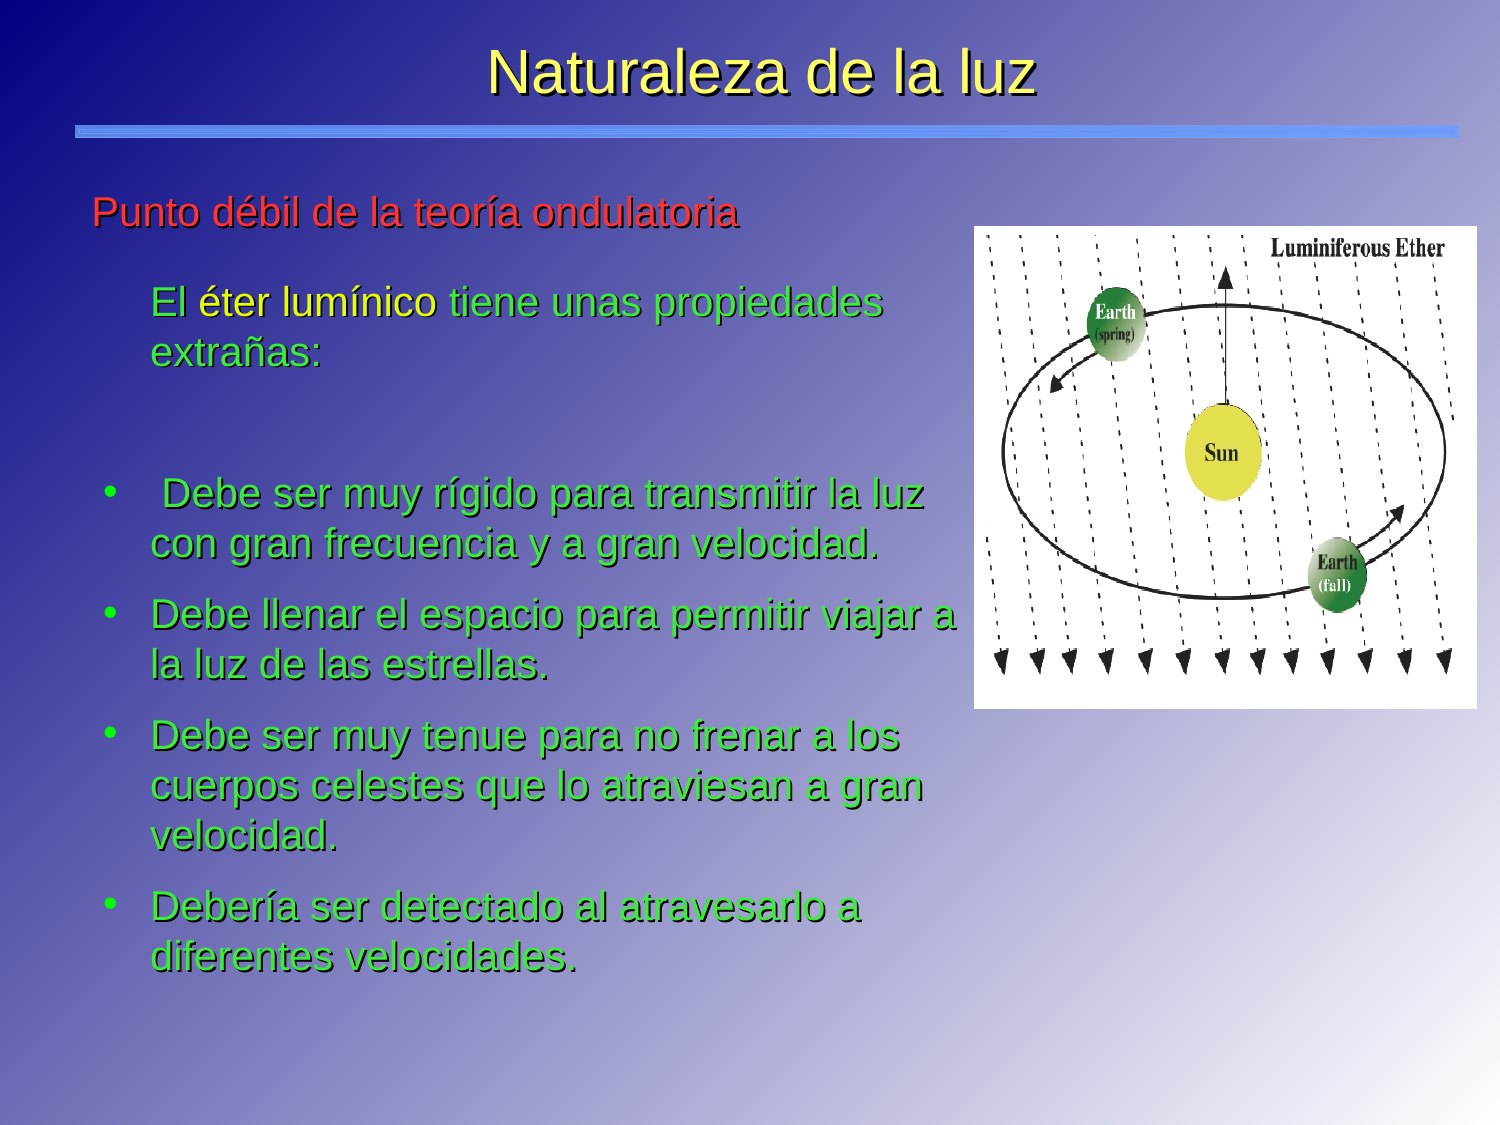

Naturaleza de la luz
Punto débil de la teoría ondulatoria
El éter lumínico tiene unas propiedades extrañas:
 Debe ser muy rígido para transmitir la luz con gran frecuencia y a gran velocidad.
Debe llenar el espacio para permitir viajar a la luz de las estrellas.
Debe ser muy tenue para no frenar a los cuerpos celestes que lo atraviesan a gran velocidad.
Debería ser detectado al atravesarlo a diferentes velocidades.